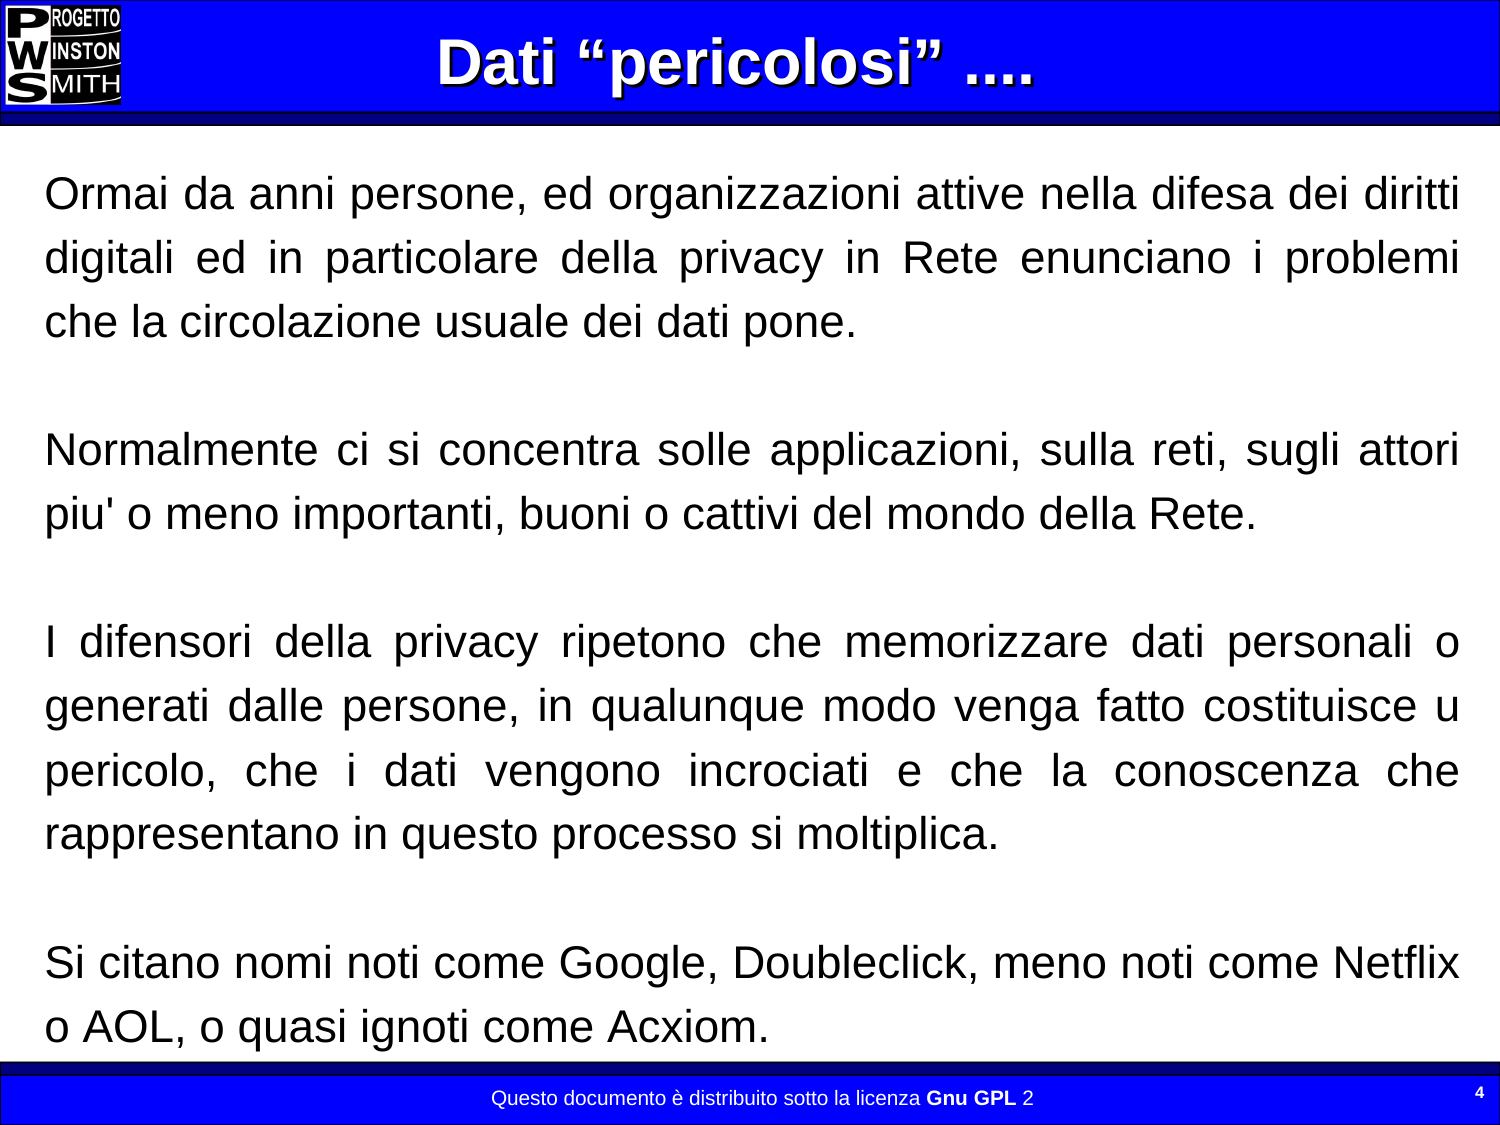

Dati “pericolosi” ....
Ormai da anni persone, ed organizzazioni attive nella difesa dei diritti digitali ed in particolare della privacy in Rete enunciano i problemi che la circolazione usuale dei dati pone.
Normalmente ci si concentra solle applicazioni, sulla reti, sugli attori piu' o meno importanti, buoni o cattivi del mondo della Rete.
I difensori della privacy ripetono che memorizzare dati personali o generati dalle persone, in qualunque modo venga fatto costituisce u pericolo, che i dati vengono incrociati e che la conoscenza che rappresentano in questo processo si moltiplica.
Si citano nomi noti come Google, Doubleclick, meno noti come Netflix o AOL, o quasi ignoti come Acxiom.